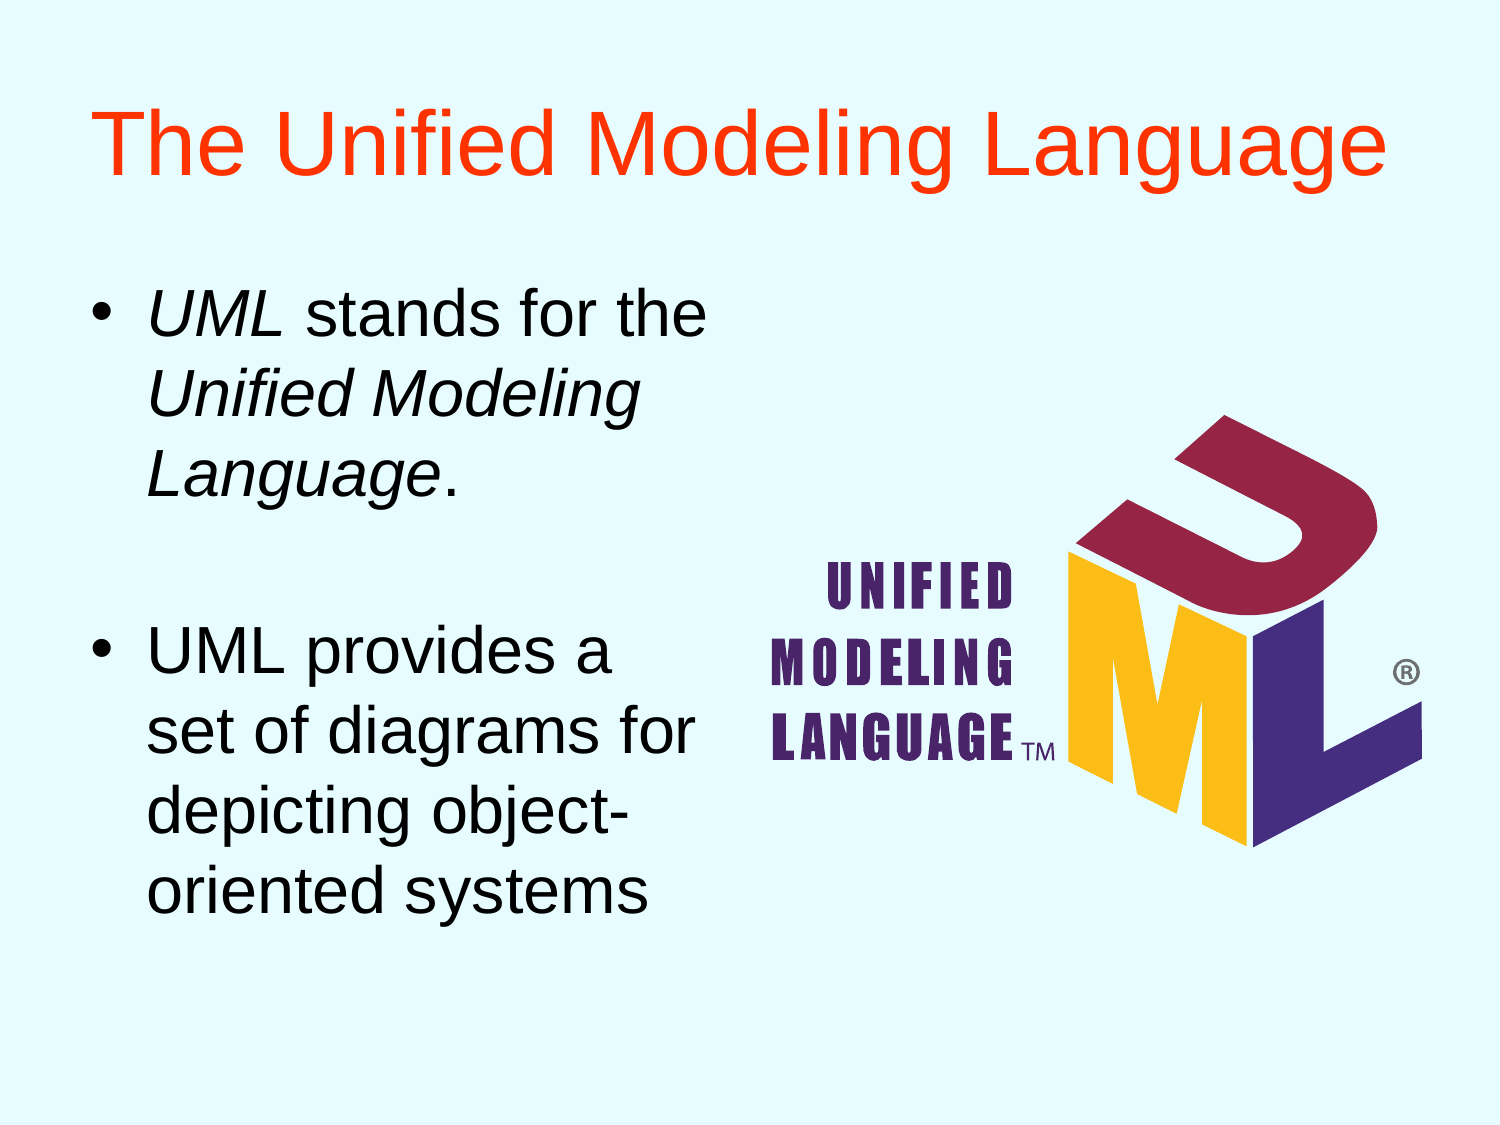

# The Unified Modeling Language
UML stands for the Unified Modeling Language.
UML provides a set of diagrams for depicting object-oriented systems